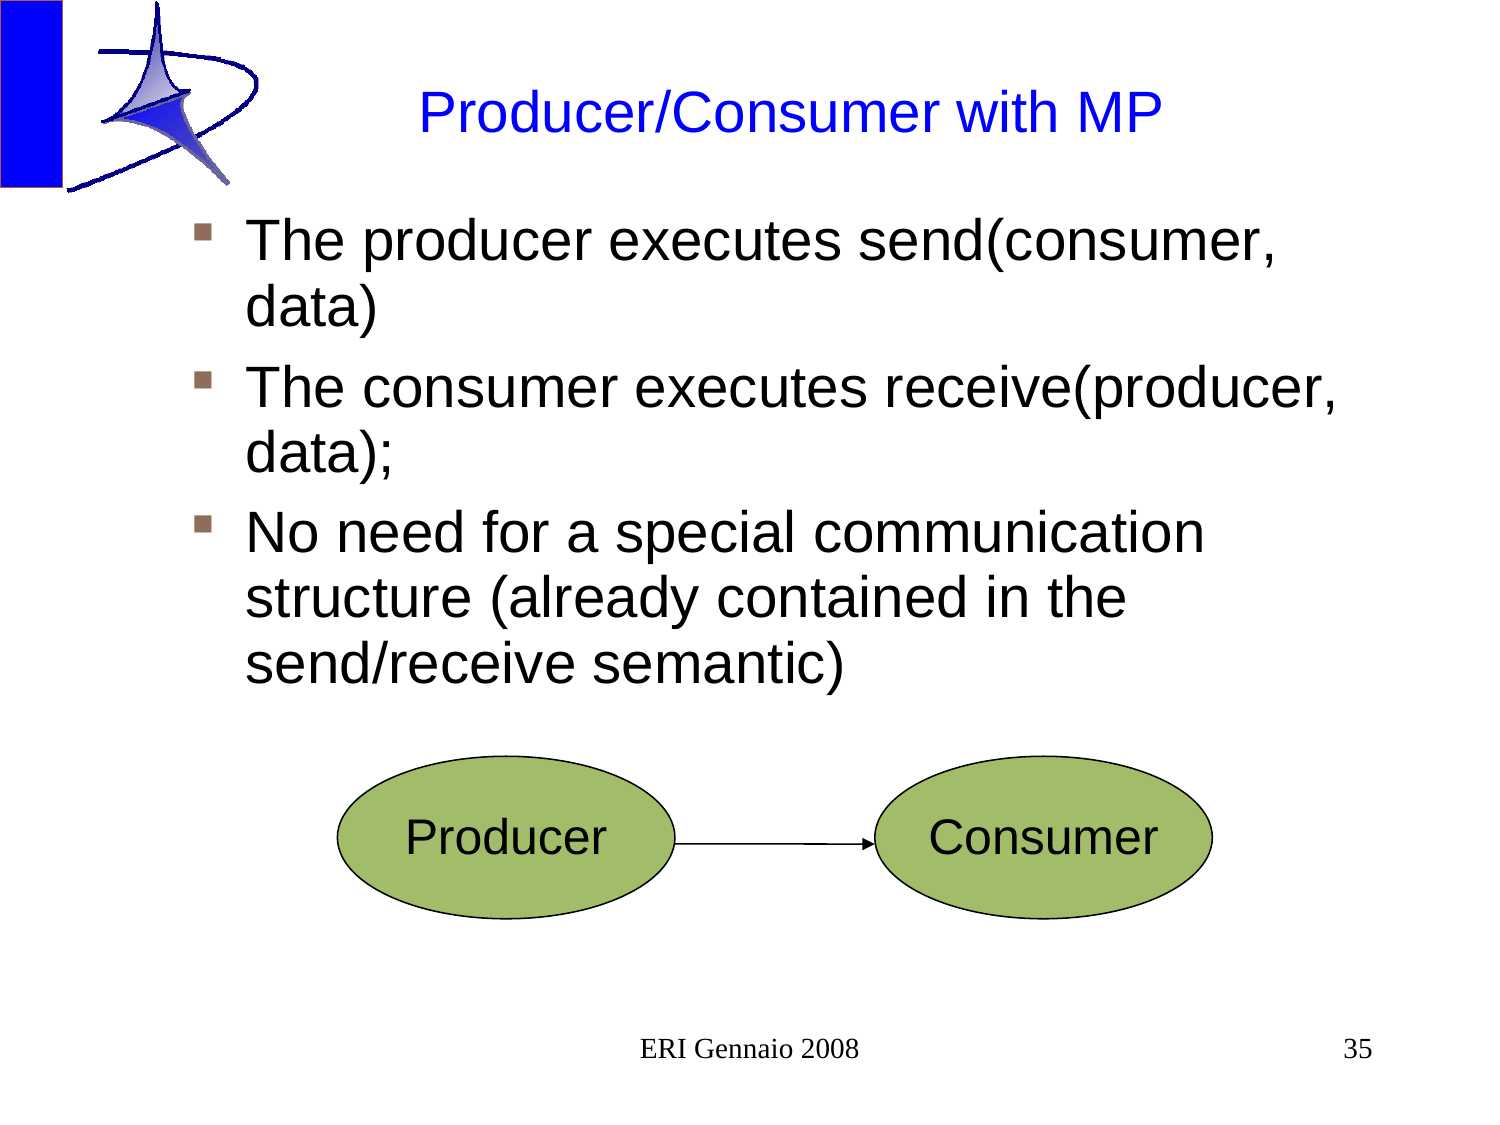

# Producer/Consumer with MP
The producer executes send(consumer, data)‏
The consumer executes receive(producer, data);
No need for a special communication structure (already contained in the send/receive semantic)‏
Producer
Consumer
ERI Gennaio 2008
35